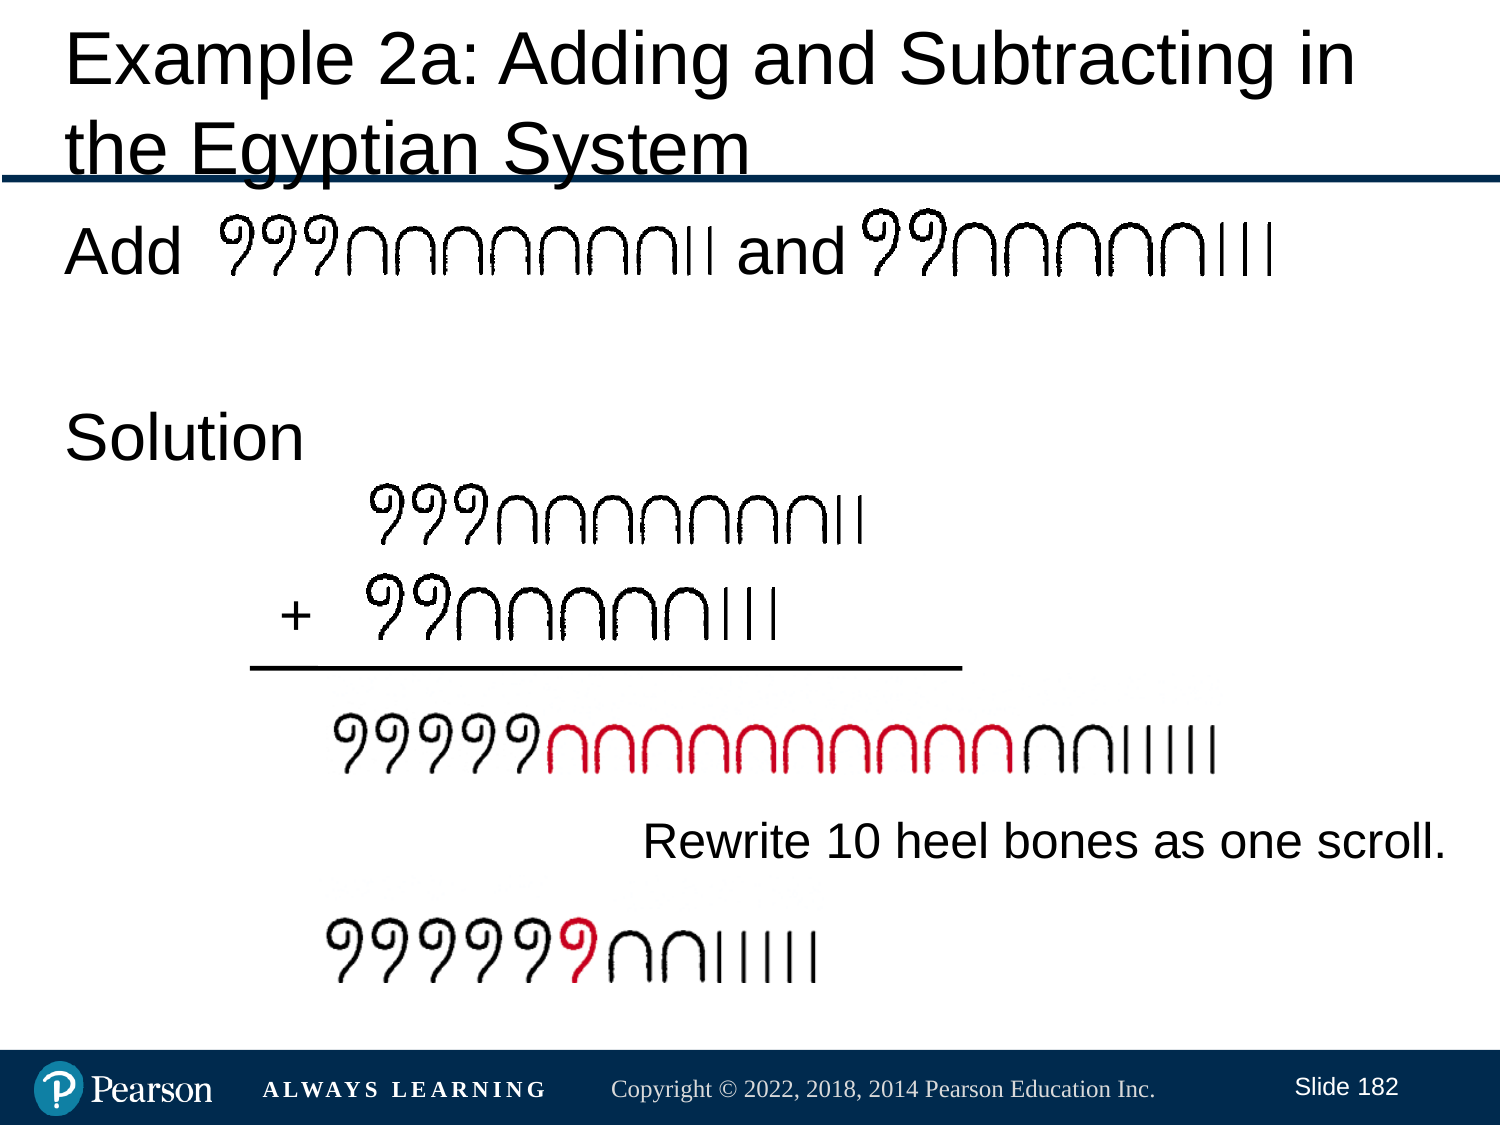

# Example 2a: Adding and Subtracting in the Egyptian System
Add and
Solution
+
Rewrite 10 heel bones as one scroll.